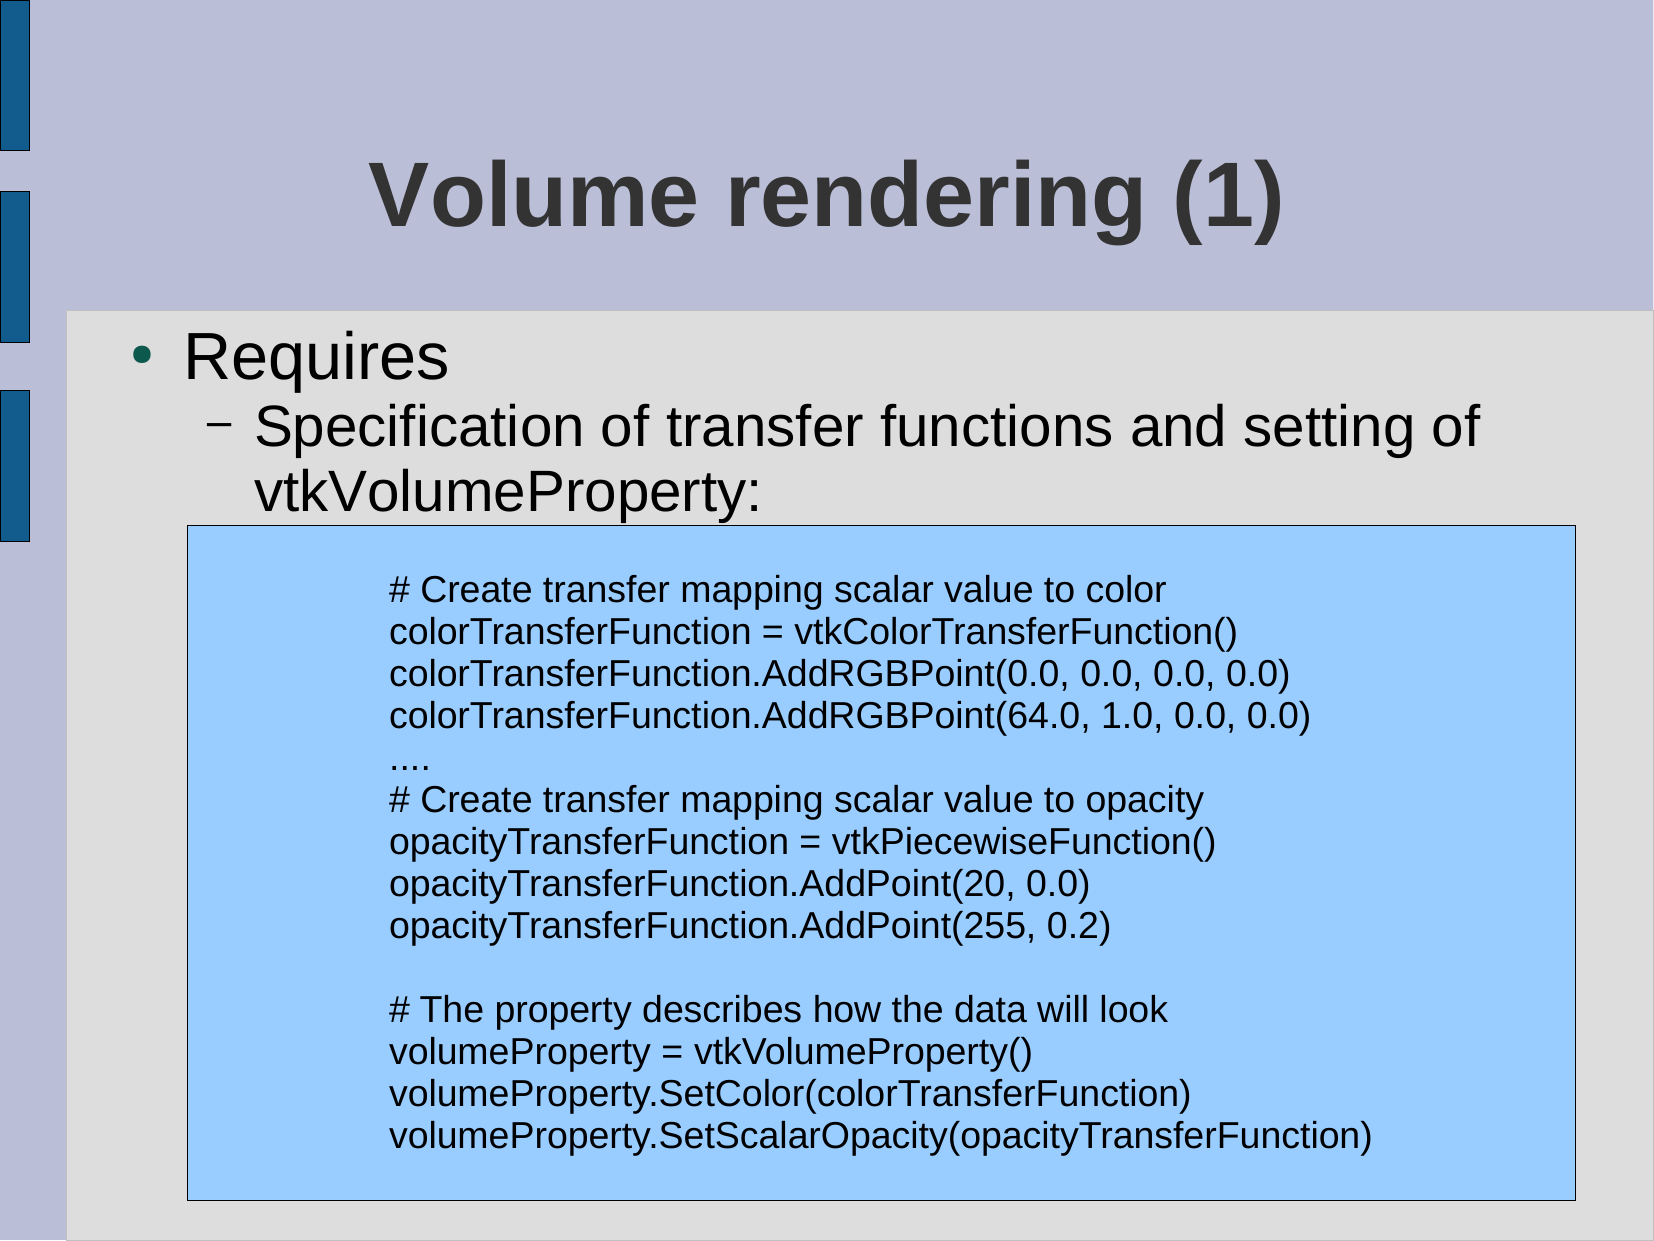

# Volume rendering (1)
Requires
Specification of transfer functions and setting of vtkVolumeProperty:
# Create transfer mapping scalar value to color
colorTransferFunction = vtkColorTransferFunction()
colorTransferFunction.AddRGBPoint(0.0, 0.0, 0.0, 0.0)
colorTransferFunction.AddRGBPoint(64.0, 1.0, 0.0, 0.0)
....
# Create transfer mapping scalar value to opacity
opacityTransferFunction = vtkPiecewiseFunction()
opacityTransferFunction.AddPoint(20, 0.0)
opacityTransferFunction.AddPoint(255, 0.2)
# The property describes how the data will look
volumeProperty = vtkVolumeProperty()
volumeProperty.SetColor(colorTransferFunction)
volumeProperty.SetScalarOpacity(opacityTransferFunction)